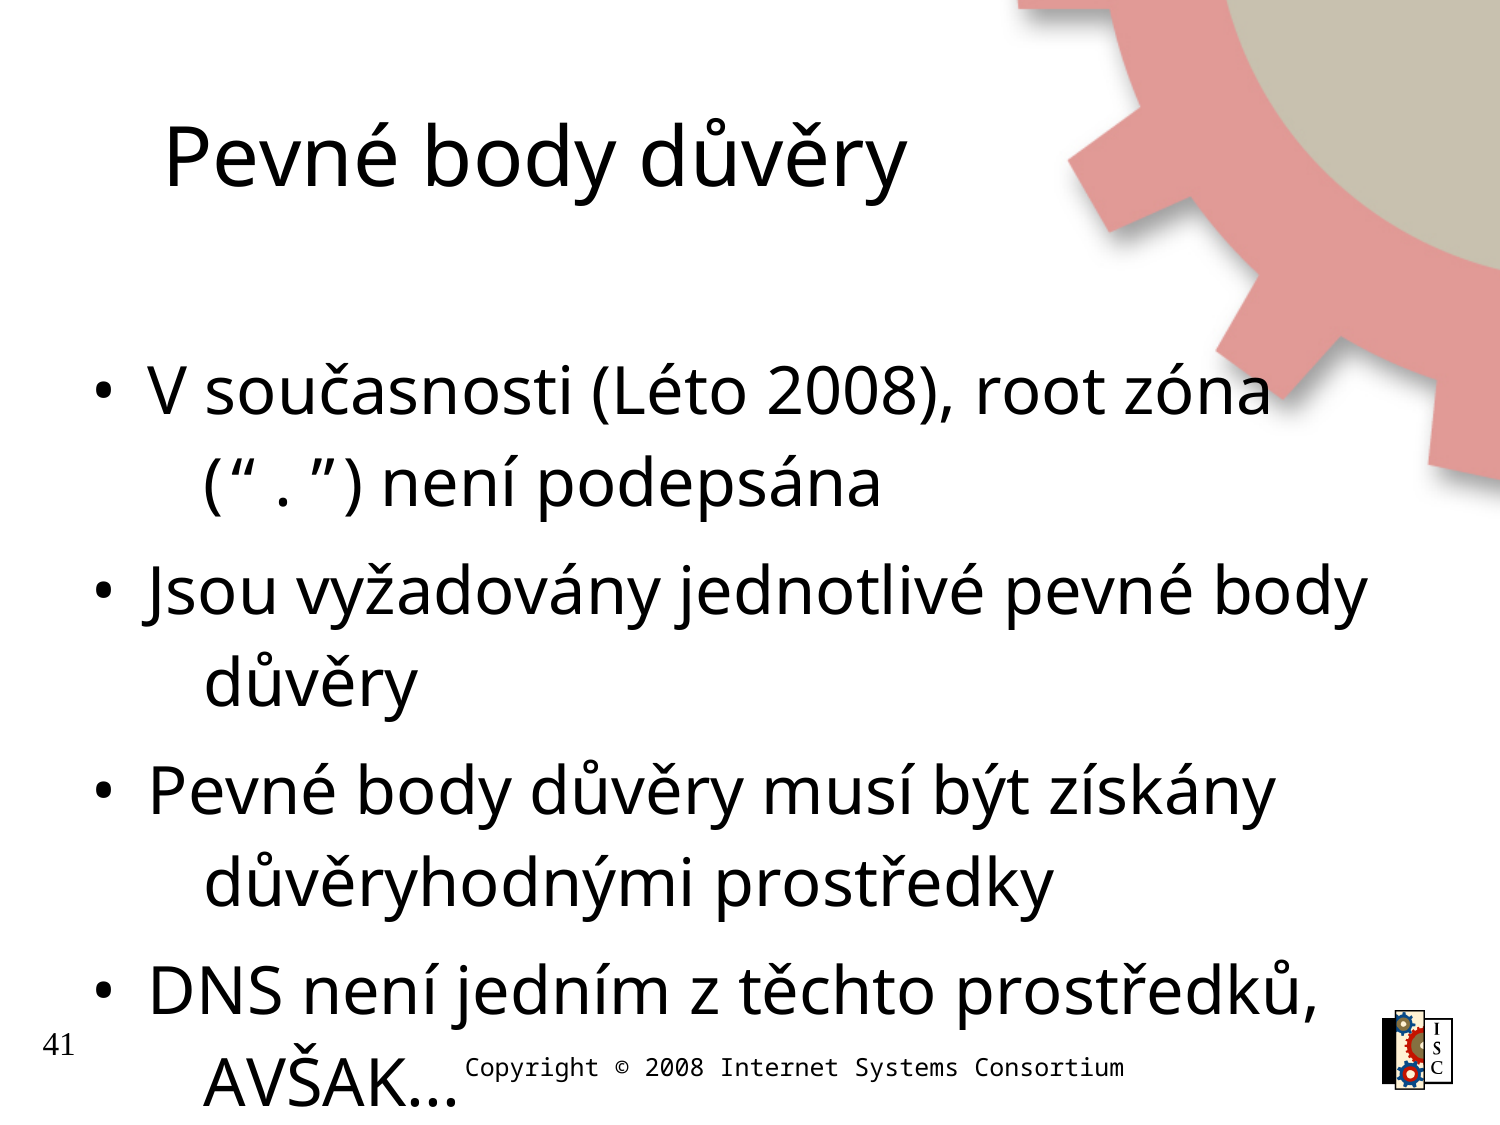

# Pevné body důvěry
V současnosti (Léto 2008), root zóna (“.”) není podepsána
Jsou vyžadovány jednotlivé pevné body důvěry
Pevné body důvěry musí být získány důvěryhodnými prostředky
DNS není jedním z těchto prostředků, AVŠAK...